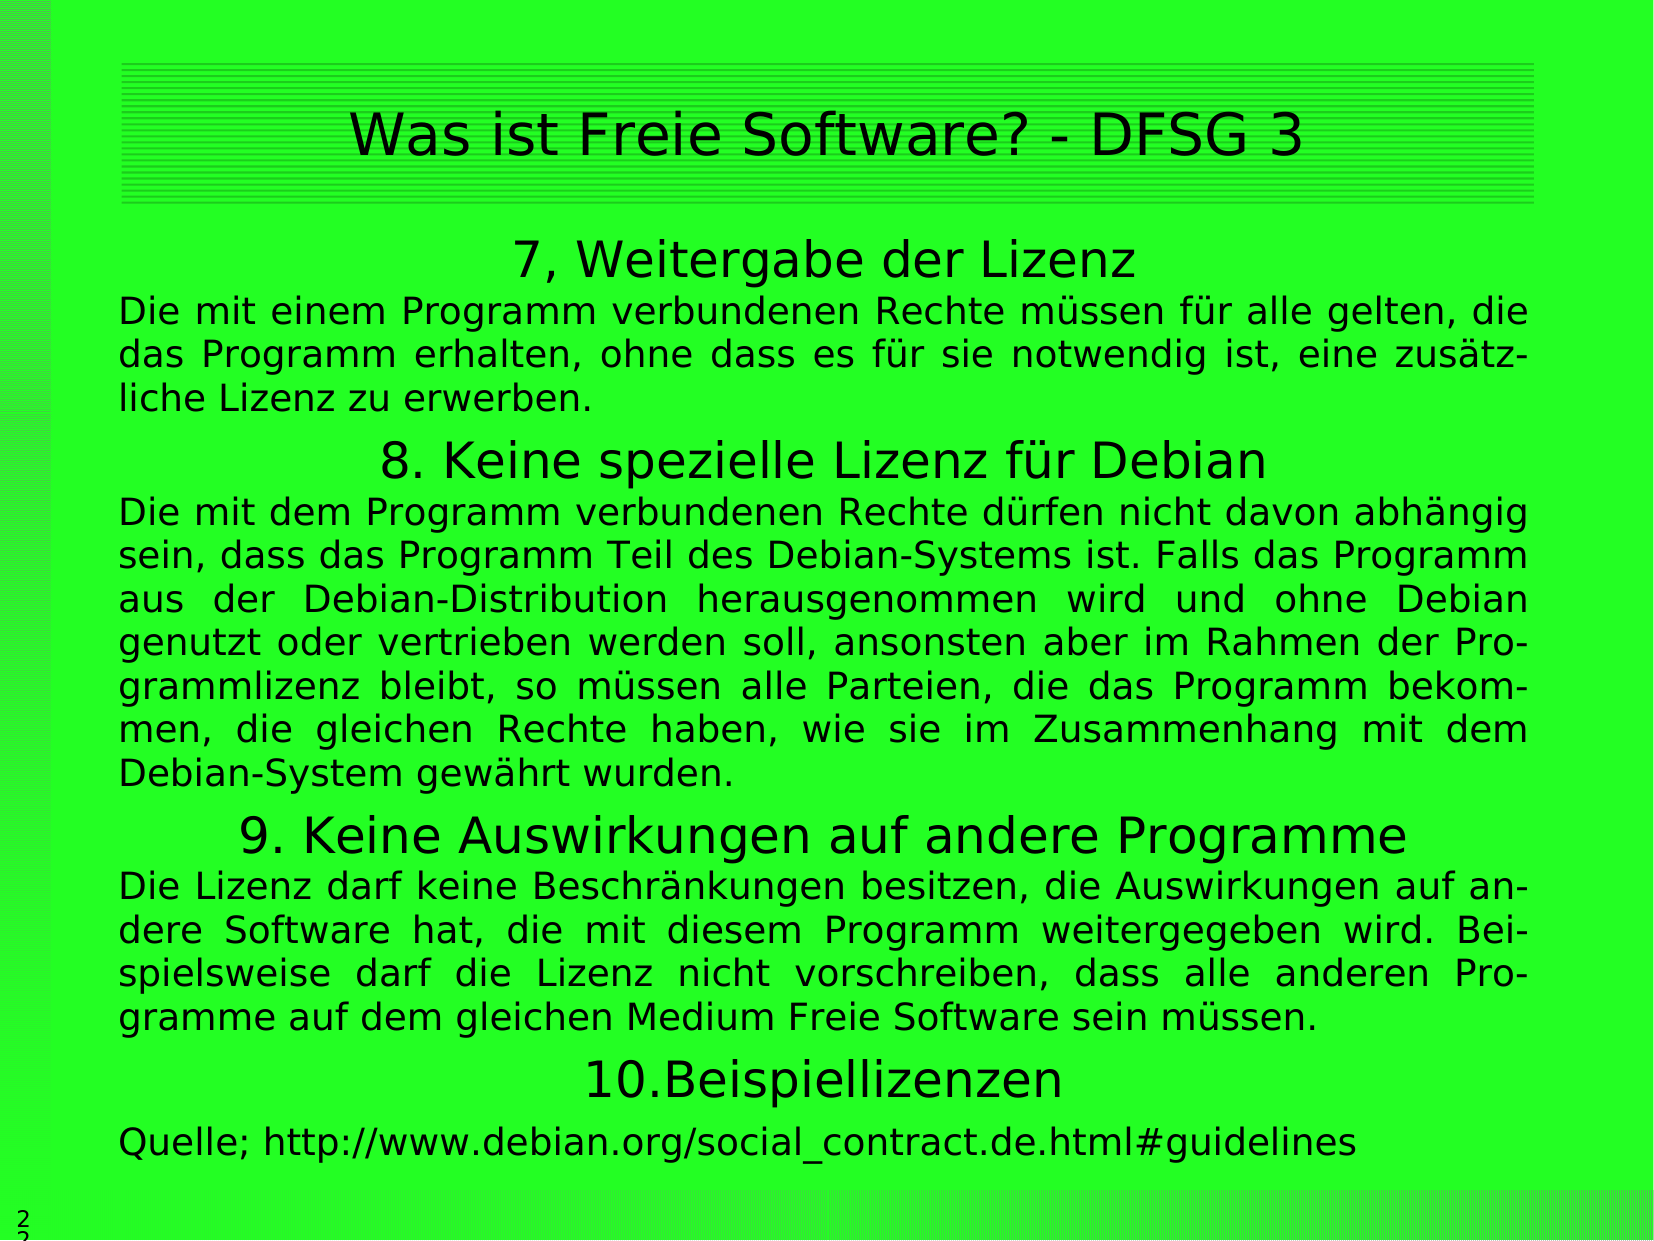

# Was ist Freie Software? - DFSG 3
7, Weitergabe der Lizenz
Die mit einem Programm verbundenen Rechte müssen für alle gelten, die das Programm erhalten, ohne dass es für sie notwendig ist, eine zusätz-liche Lizenz zu erwerben.
8. Keine spezielle Lizenz für Debian
Die mit dem Programm verbundenen Rechte dürfen nicht davon abhängig sein, dass das Programm Teil des Debian-Systems ist. Falls das Programm aus der Debian-Distribution herausgenommen wird und ohne Debian genutzt oder vertrieben werden soll, ansonsten aber im Rahmen der Pro-grammlizenz bleibt, so müssen alle Parteien, die das Programm bekom-men, die gleichen Rechte haben, wie sie im Zusammenhang mit dem Debian-System gewährt wurden.
9. Keine Auswirkungen auf andere Programme
Die Lizenz darf keine Beschränkungen besitzen, die Auswirkungen auf an-dere Software hat, die mit diesem Programm weitergegeben wird. Bei-spielsweise darf die Lizenz nicht vorschreiben, dass alle anderen Pro-gramme auf dem gleichen Medium Freie Software sein müssen.
10.Beispiellizenzen
Quelle; http://www.debian.org/social_contract.de.html#guidelines